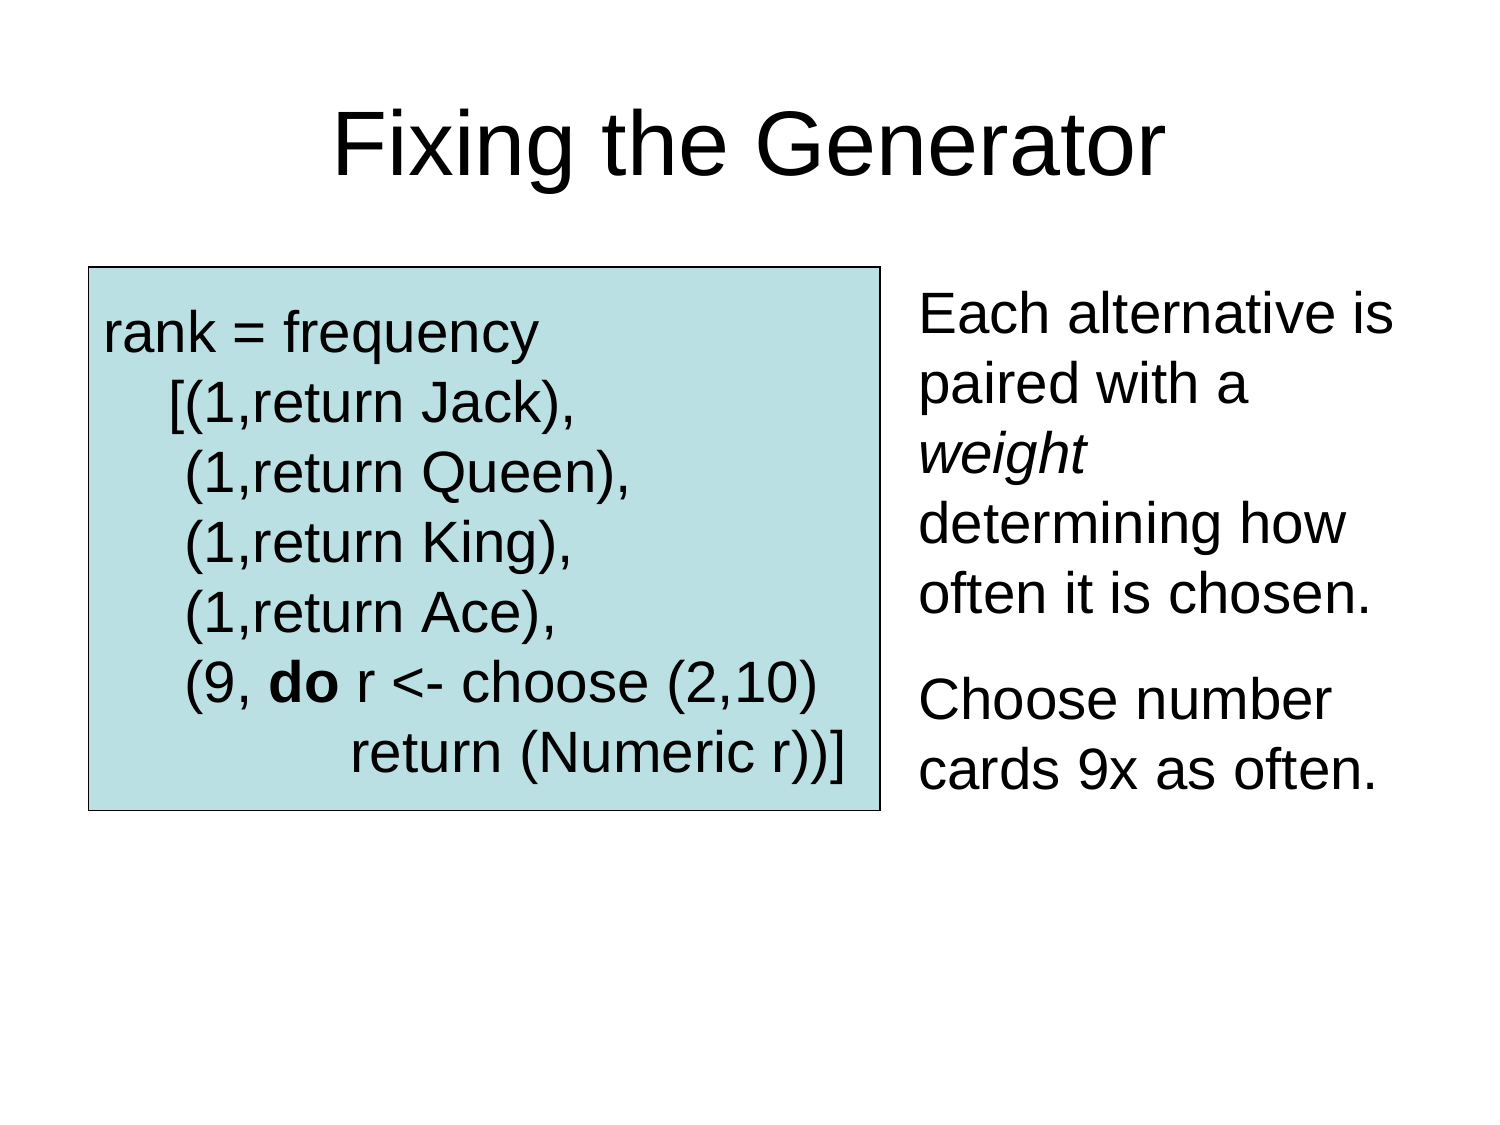

# Fixing the Generator
rank = frequency
 [(1,return Jack),
 (1,return Queen),
 (1,return King),
 (1,return Ace),
 (9, do r <- choose (2,10)
	 return (Numeric r))]
Each alternative is paired with a weight determining how often it is chosen.
Choose number cards 9x as often.